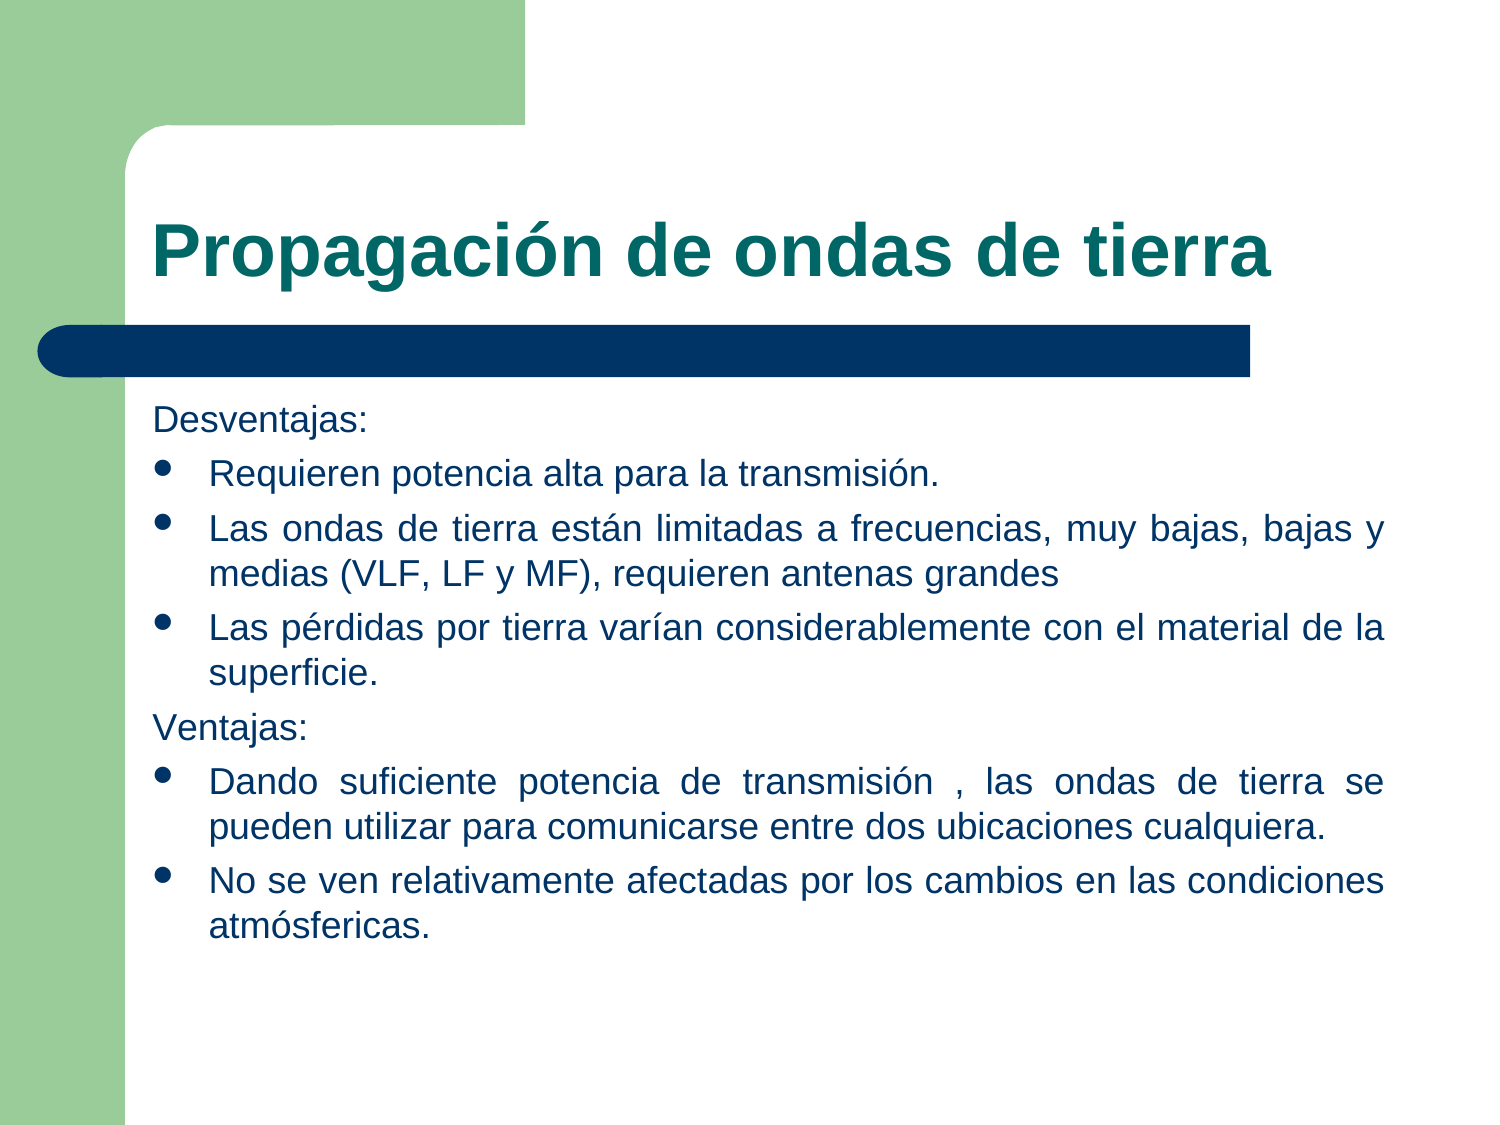

# Propagación de ondas de tierra
Desventajas:
Requieren potencia alta para la transmisión.
Las ondas de tierra están limitadas a frecuencias, muy bajas, bajas y medias (VLF, LF y MF), requieren antenas grandes
Las pérdidas por tierra varían considerablemente con el material de la superficie.
Ventajas:
Dando suficiente potencia de transmisión , las ondas de tierra se pueden utilizar para comunicarse entre dos ubicaciones cualquiera.
No se ven relativamente afectadas por los cambios en las condiciones atmósfericas.